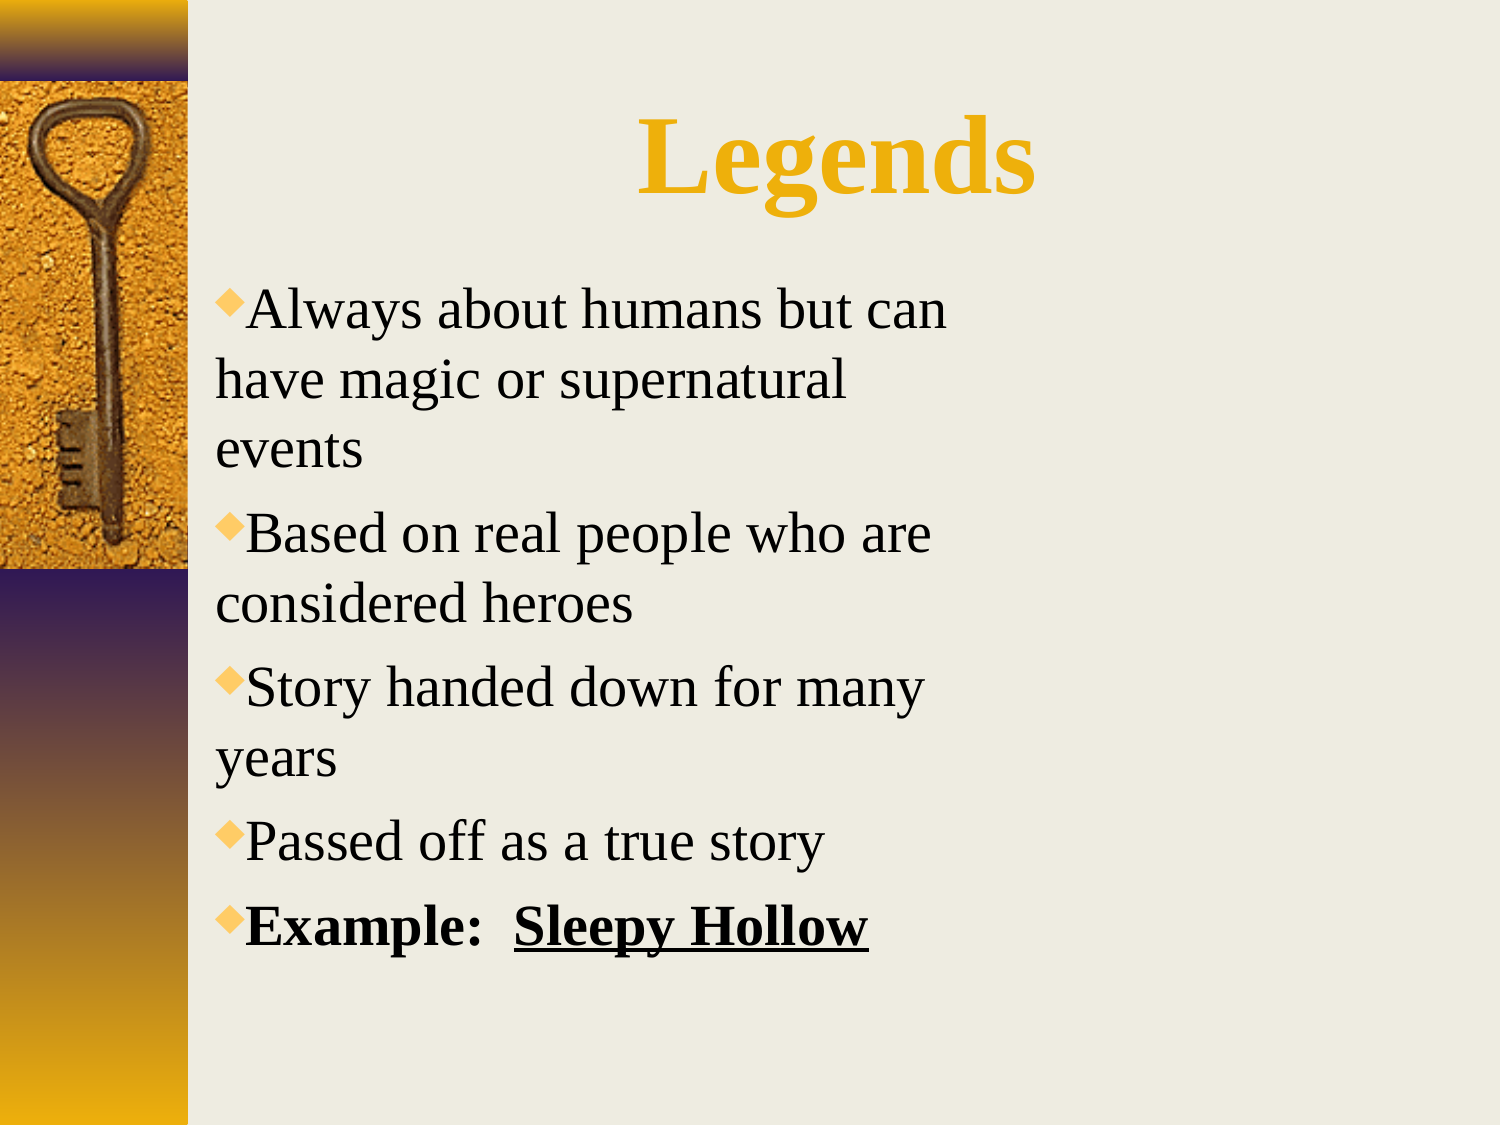

# Legends
Always about humans but can have magic or supernatural events
Based on real people who are considered heroes
Story handed down for many years
Passed off as a true story
Example: Sleepy Hollow